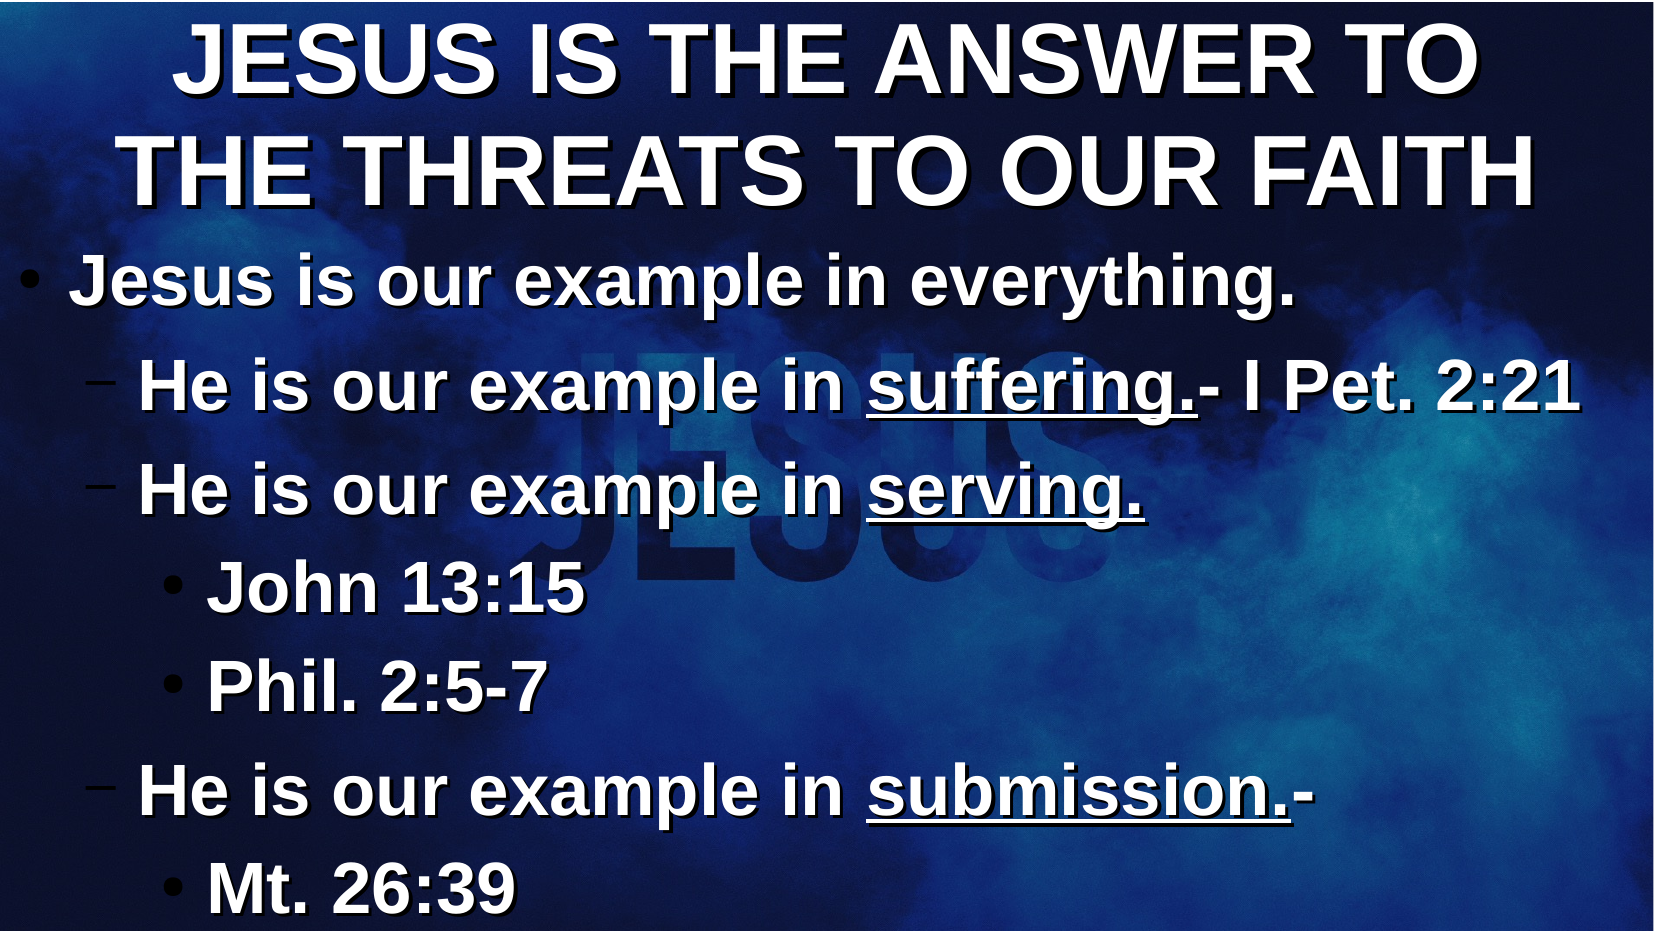

# JESUS IS THE ANSWER TO THE THREATS TO OUR FAITH
Jesus is our example in everything.
He is our example in suffering.- I Pet. 2:21
He is our example in serving.
John 13:15
Phil. 2:5-7
He is our example in submission.-
Mt. 26:39